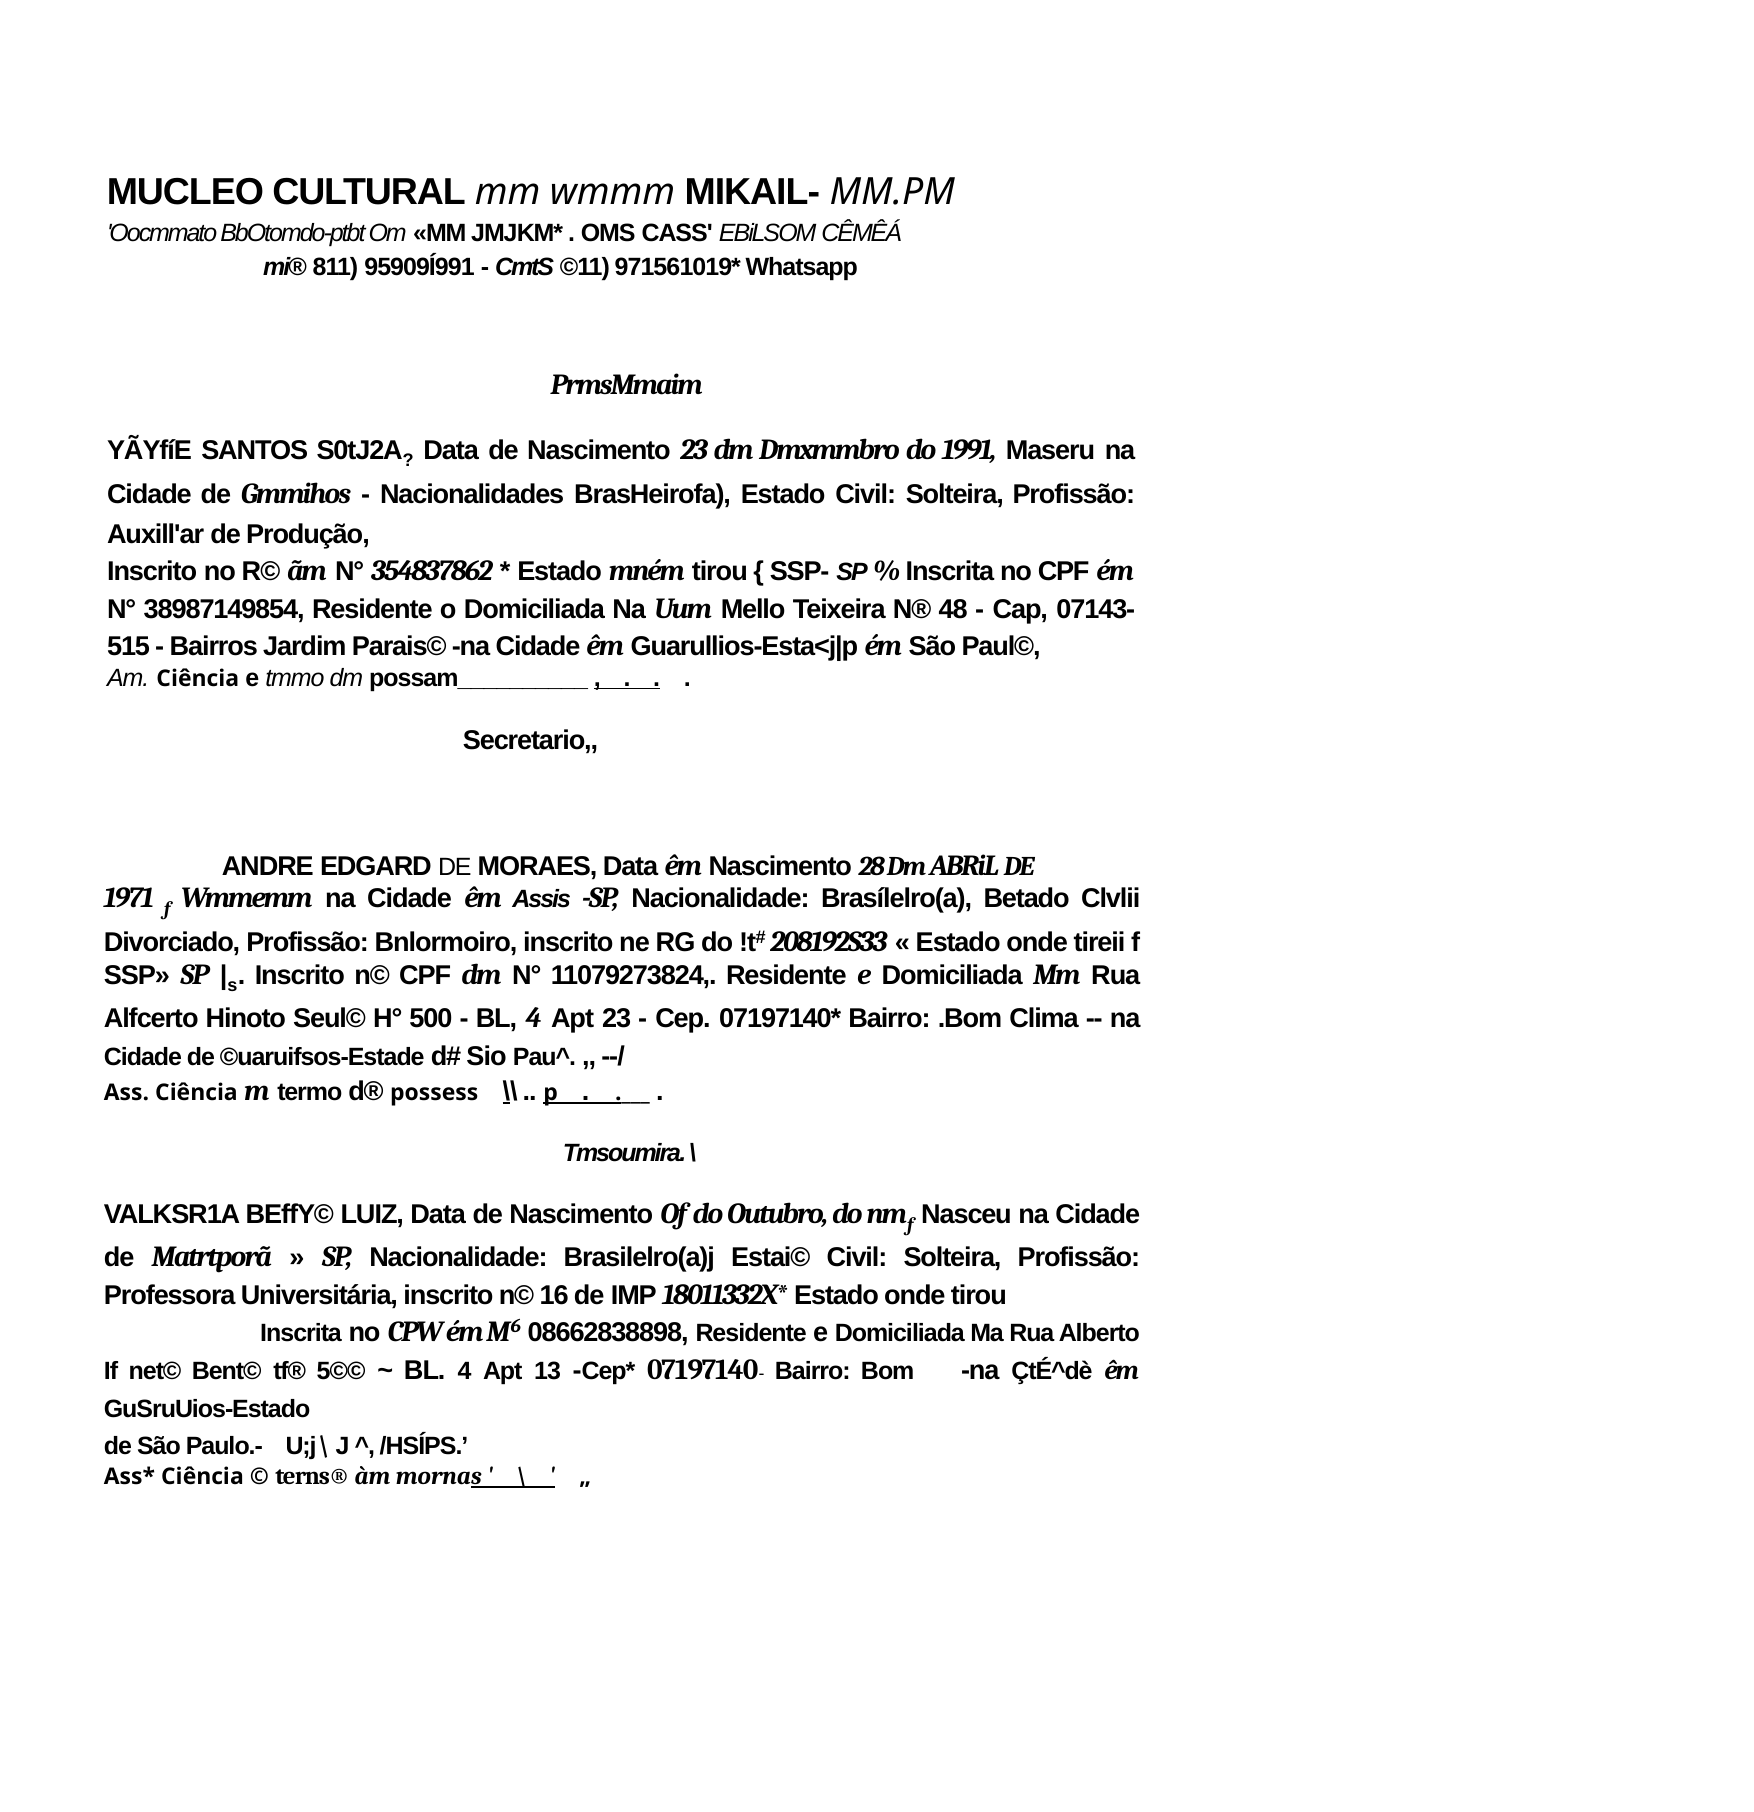

mucleo cultural mm wmmm mikail- mm.pm
'Oocmmato BbOtomdo-ptbt Om «MM JMJKM* . OMS CASS' EBiLSOM CÊMÊÁ
mi® 811) 95909Í991 - CmtS ©11) 971561019* Whatsapp
PrmsMmaim
YÃYfíE SANTOS S0tJ2A? Data de Nascimento 23 dm Dmxmmbro do 1991, Maseru na Cidade de Gmmihos - Nacionalidades BrasHeirofa), Estado Civil: Solteira, Profissão: Auxill'ar de Produção,
Inscrito no R© ãm N° 354837862 * Estado mném tirou { SSP- SP % Inscrita no CPF ém N° 38987149854, Residente o Domiciliada Na Uum Mello Teixeira N® 48 - Cap, 07143-515 - Bairros Jardim Parais© -na Cidade êm Guarullios-Esta<j|p ém São Paul©,
Am. Ciência e tmmo dm possam__________ , . . .
Secretario,,
ANDRE EDGARD DE MORAES, Data êm Nascimento 28 Dm ABRiL DE
1971 f Wmmemm na Cidade êm Assis -SP, Nacionalidade: Brasílelro(a), Betado Clvlii Divorciado, Profissão: Bnlormoiro, inscrito ne RG do !t# 208192S33 « Estado onde tireii f SSP» SP |s. Inscrito n© CPF dm N° 11079273824,. Residente e Domiciliada Mm Rua Alfcerto Hinoto Seul© H° 500 - BL, 4 Apt 23 - Cep. 07197140* Bairro: .Bom Clima -- na Cidade de ©uaruifsos-Estade d# Sio Pau^. ,, --/
Ass. Ciência m termo d® possess \\ .. p . .___ .
Tmsoumira. \
VALKSR1A BEffY© LUIZ, Data de Nascimento Of do Outubro, do nmf Nasceu na Cidade de Matrtporã » SP, Nacionalidade: Brasilelro(a)j Estai© Civil: Solteira, Profissão: Professora Universitária, inscrito n© 16 de IMP 18011332X* Estado onde tirou
Inscrita no CPW ém M6 08662838898, Residente e Domiciliada Ma Rua Alberto If net© Bent© tf® 5©© ~ BL. 4 Apt 13 -Cep* 07197140- Bairro: Bom -na ÇtÉ^dè êm GuSruUios-Estado
de São Paulo.- U;j\ J ^, /HsípS.’
Ass* Ciência © terns® àm mornas ' \ ' „